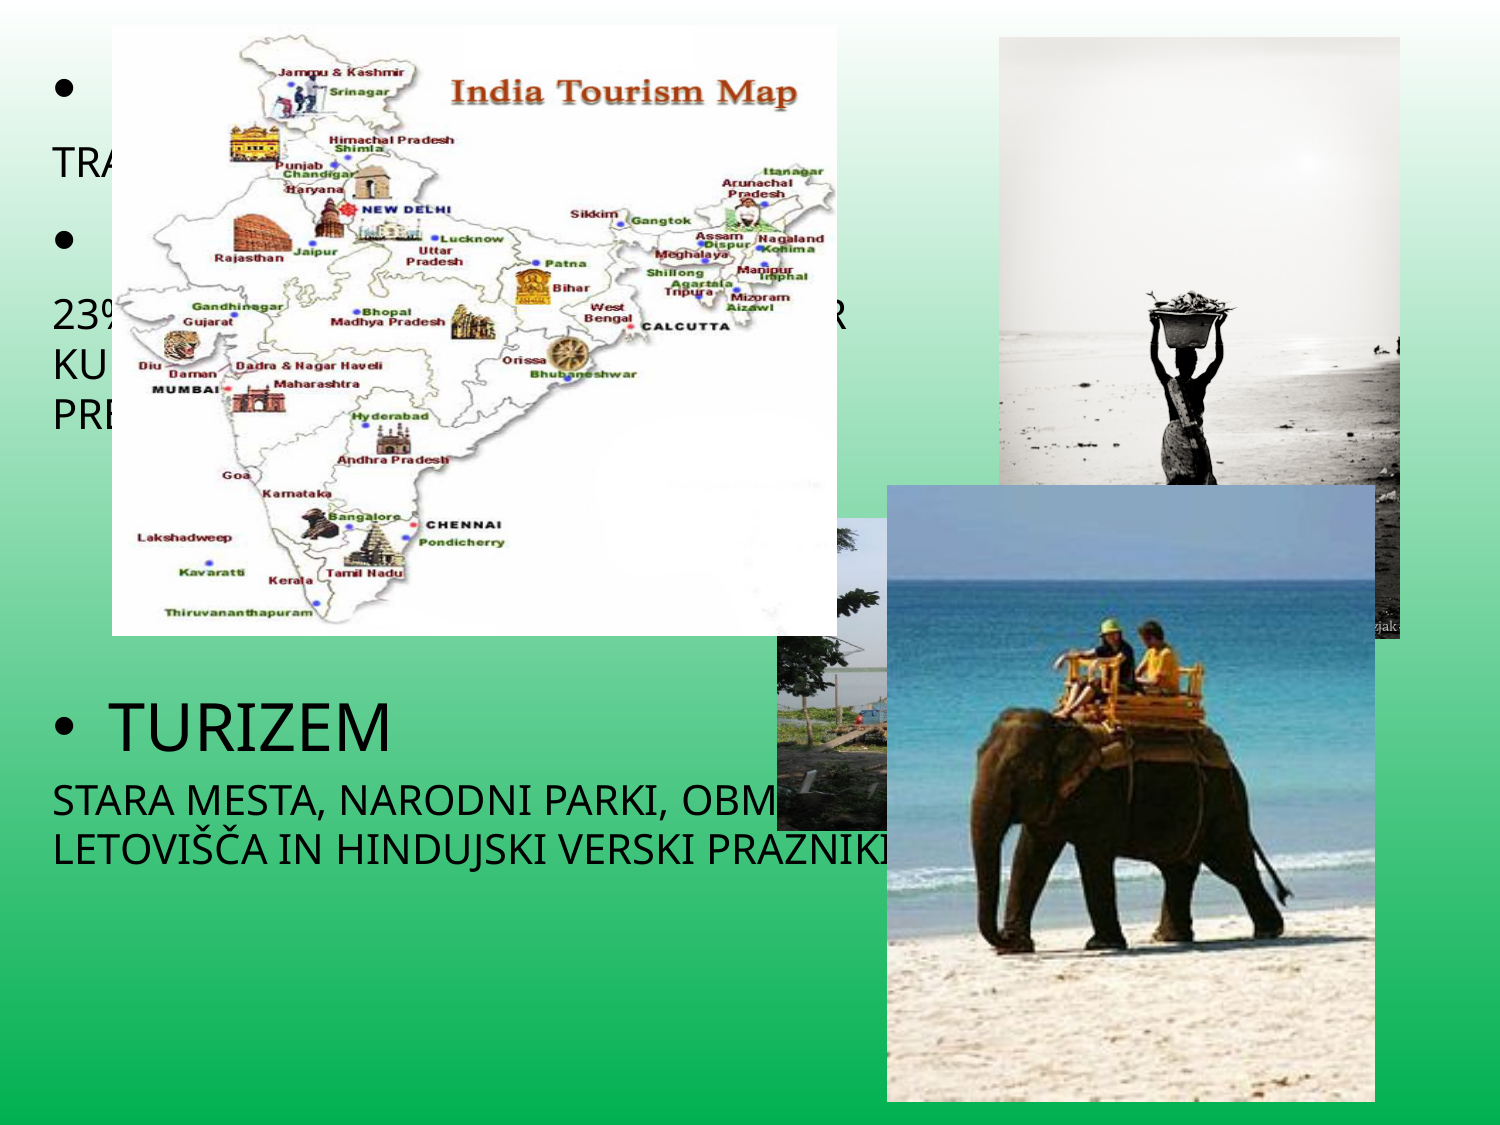

# RIBIŠTVO
TRADICIONALNO, ZA LASTNE POTREBE
GOZDARSTVO
23% POVRŠINE POKRITE Z GOZDOM, VIR KURJAVE ZA VEČINO PODEŽELSKEGA PREBIVALSTVA
TURIZEM
STARA MESTA, NARODNI PARKI, OBMORSKA LETOVIŠČA IN HINDUJSKI VERSKI PRAZNIKI